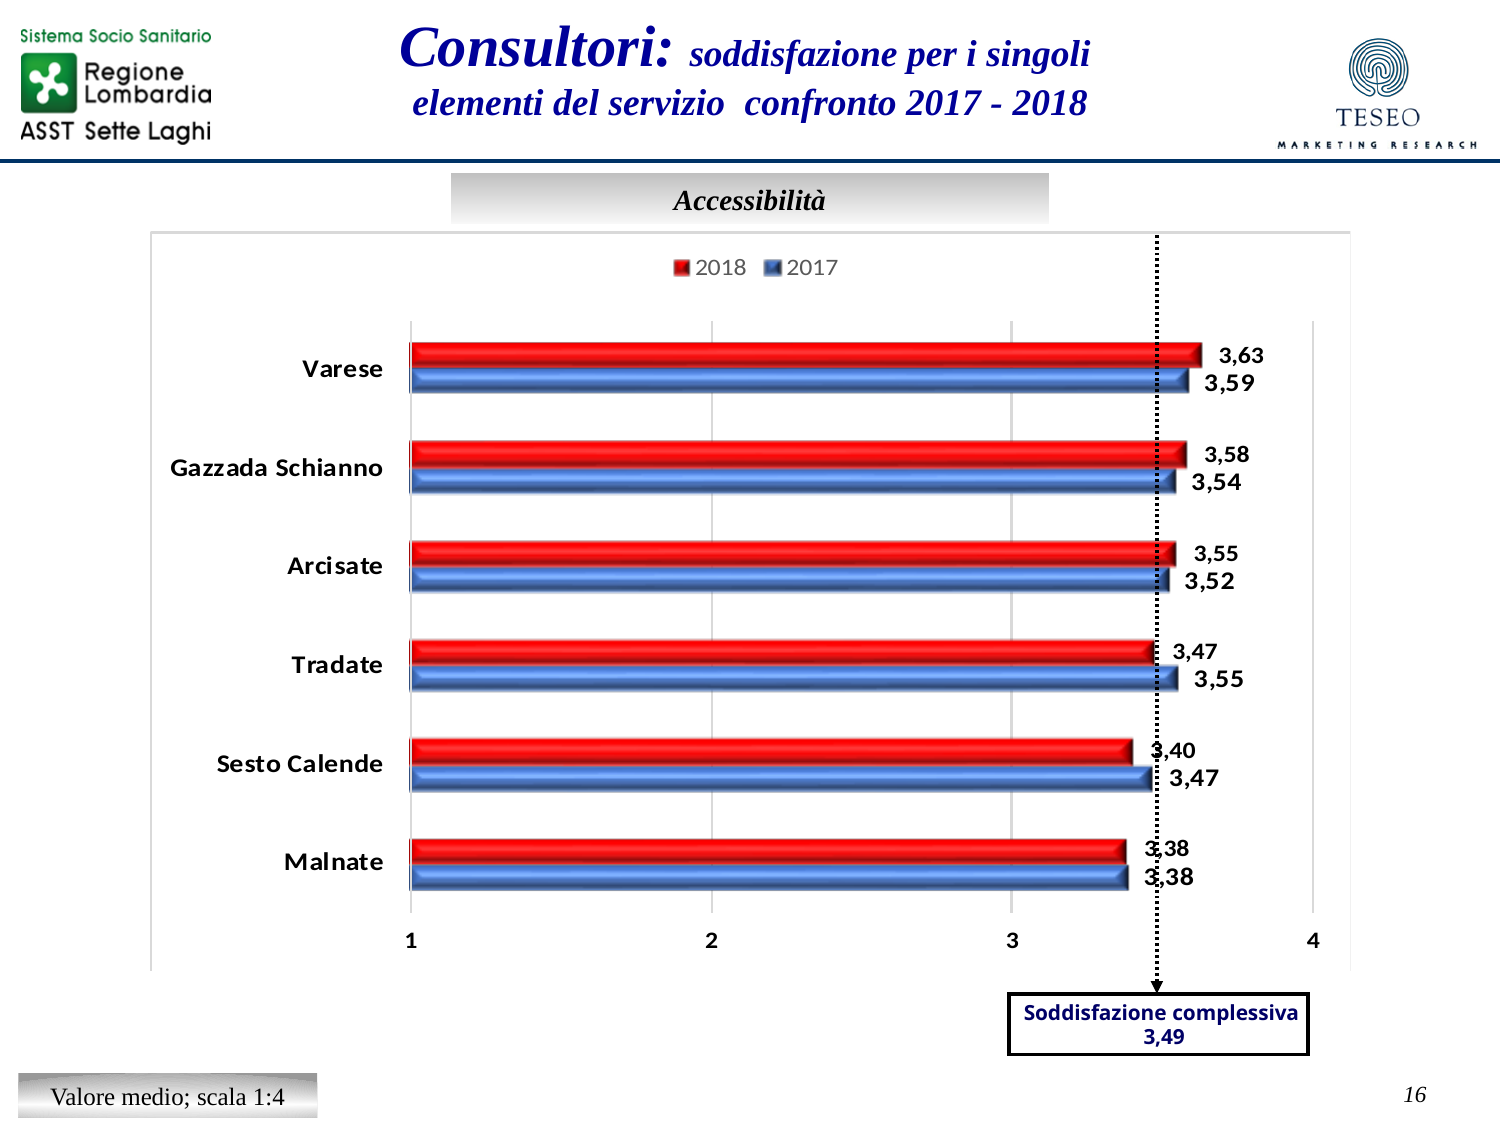

Consultori: soddisfazione per i singoli
elementi del servizio confronto 2017 - 2018
Accessibilità
Soddisfazione complessiva
3,49
Valore medio; scala 1:4